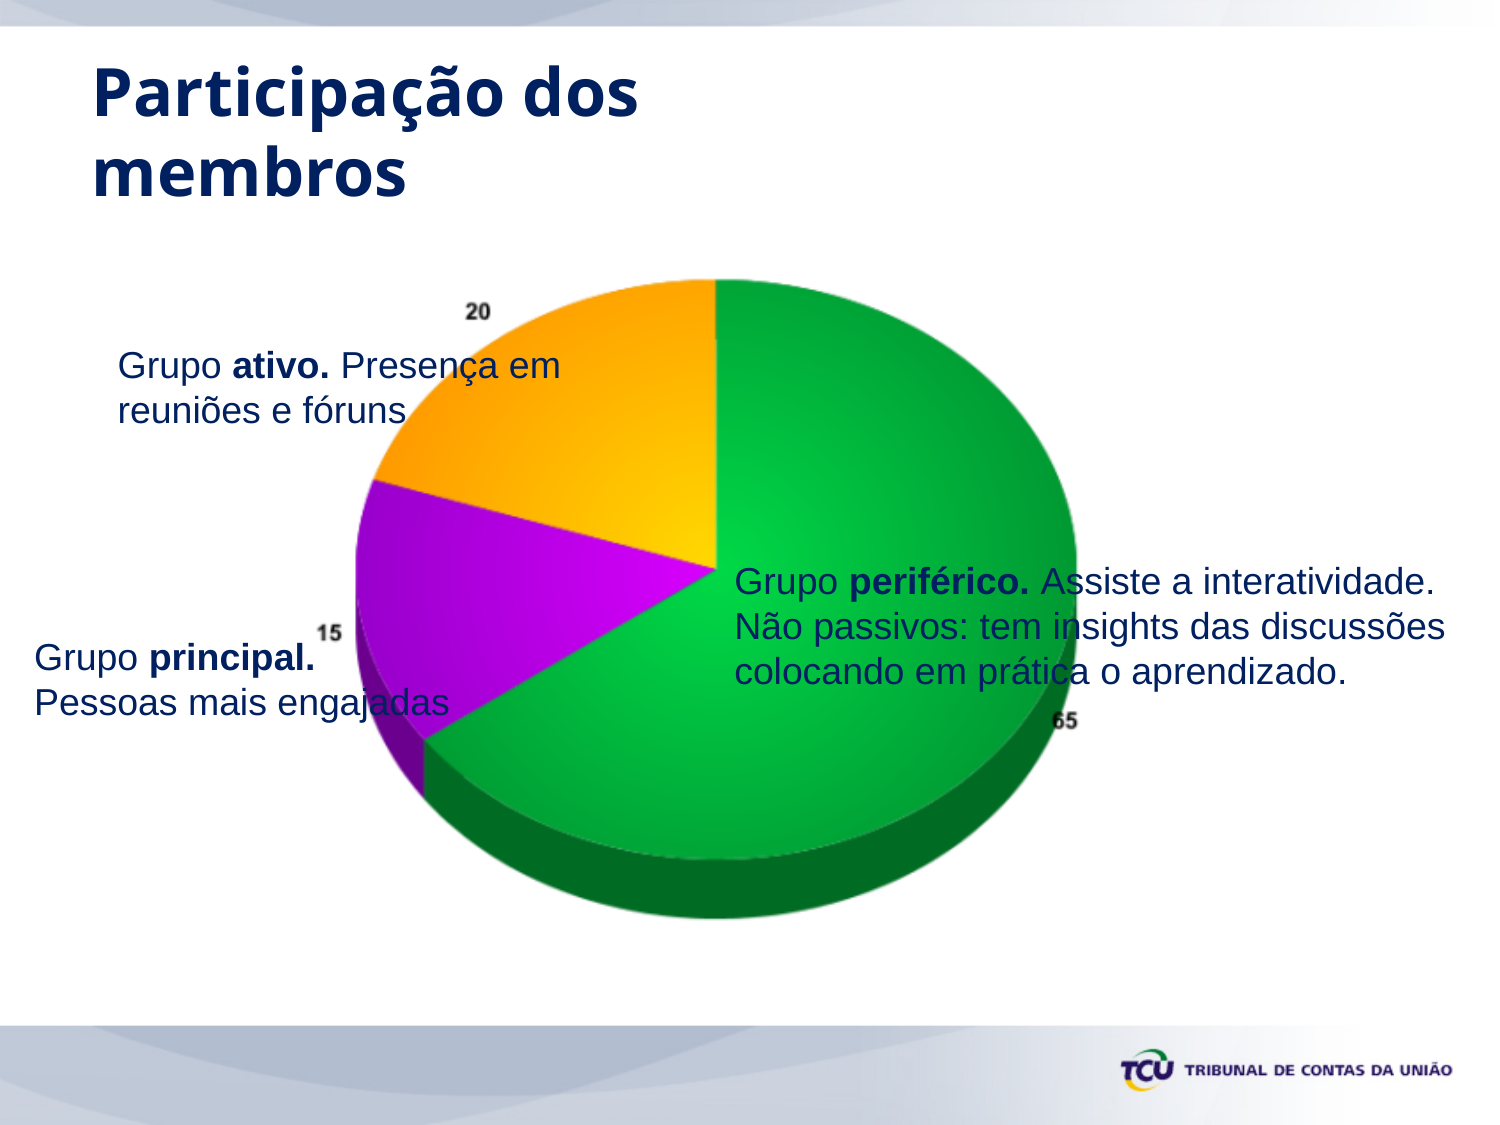

# Participação dos membros
Grupo ativo. Presença em
reuniões e fóruns
Grupo periférico. Assiste a interatividade.
Não passivos: tem insights das discussões
colocando em prática o aprendizado.
Grupo principal.
Pessoas mais engajadas